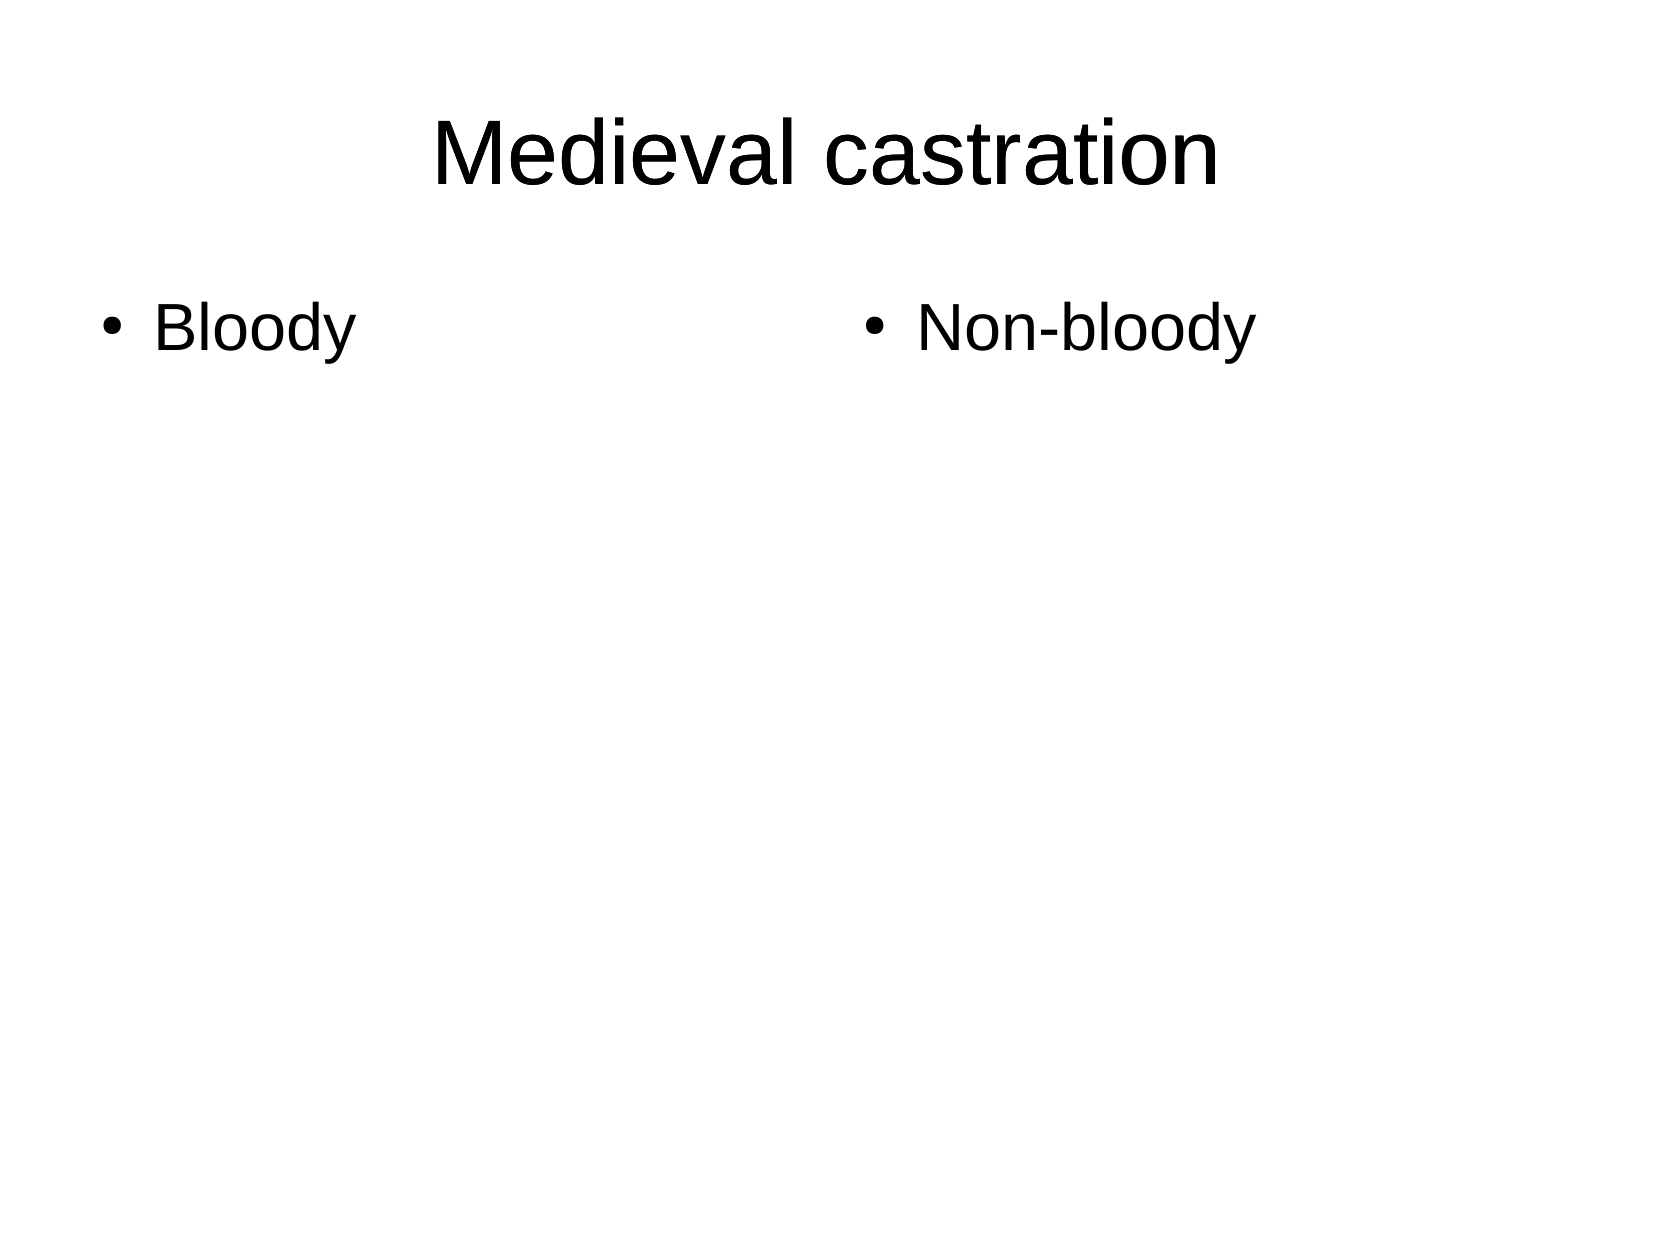

# Medieval castration
Medieval castration
Bloody
Non-bloody